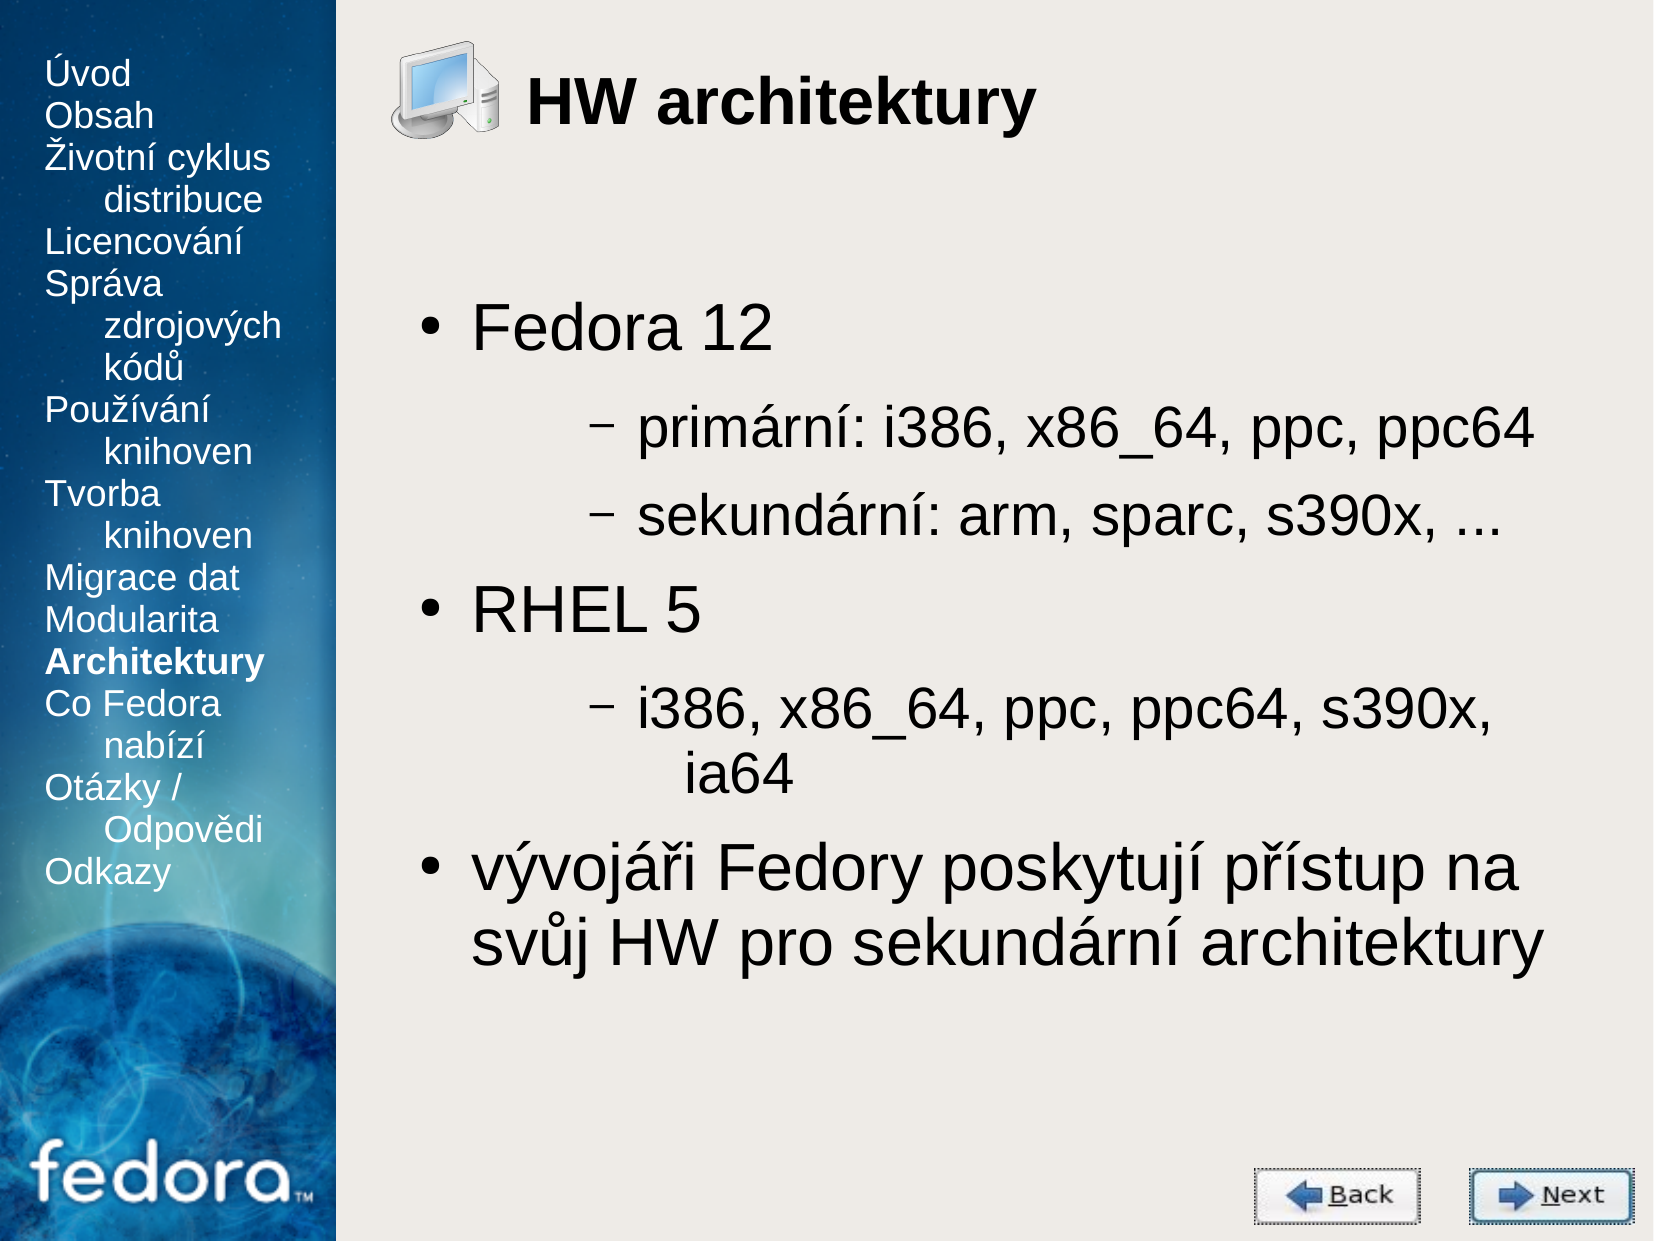

Úvod
Obsah
Životní cyklus distribuce
Licencování
Správa zdrojových kódů
Používání knihoven
Tvorba knihoven
Migrace dat
Modularita
Architektury
Co Fedora nabízí
Otázky / Odpovědi
Odkazy
# Agenda
HW architektury
Fedora 12
primární: i386, x86_64, ppc, ppc64
sekundární: arm, sparc, s390x, ...
RHEL 5
i386, x86_64, ppc, ppc64, s390x, ia64
vývojáři Fedory poskytují přístup na svůj HW pro sekundární architektury